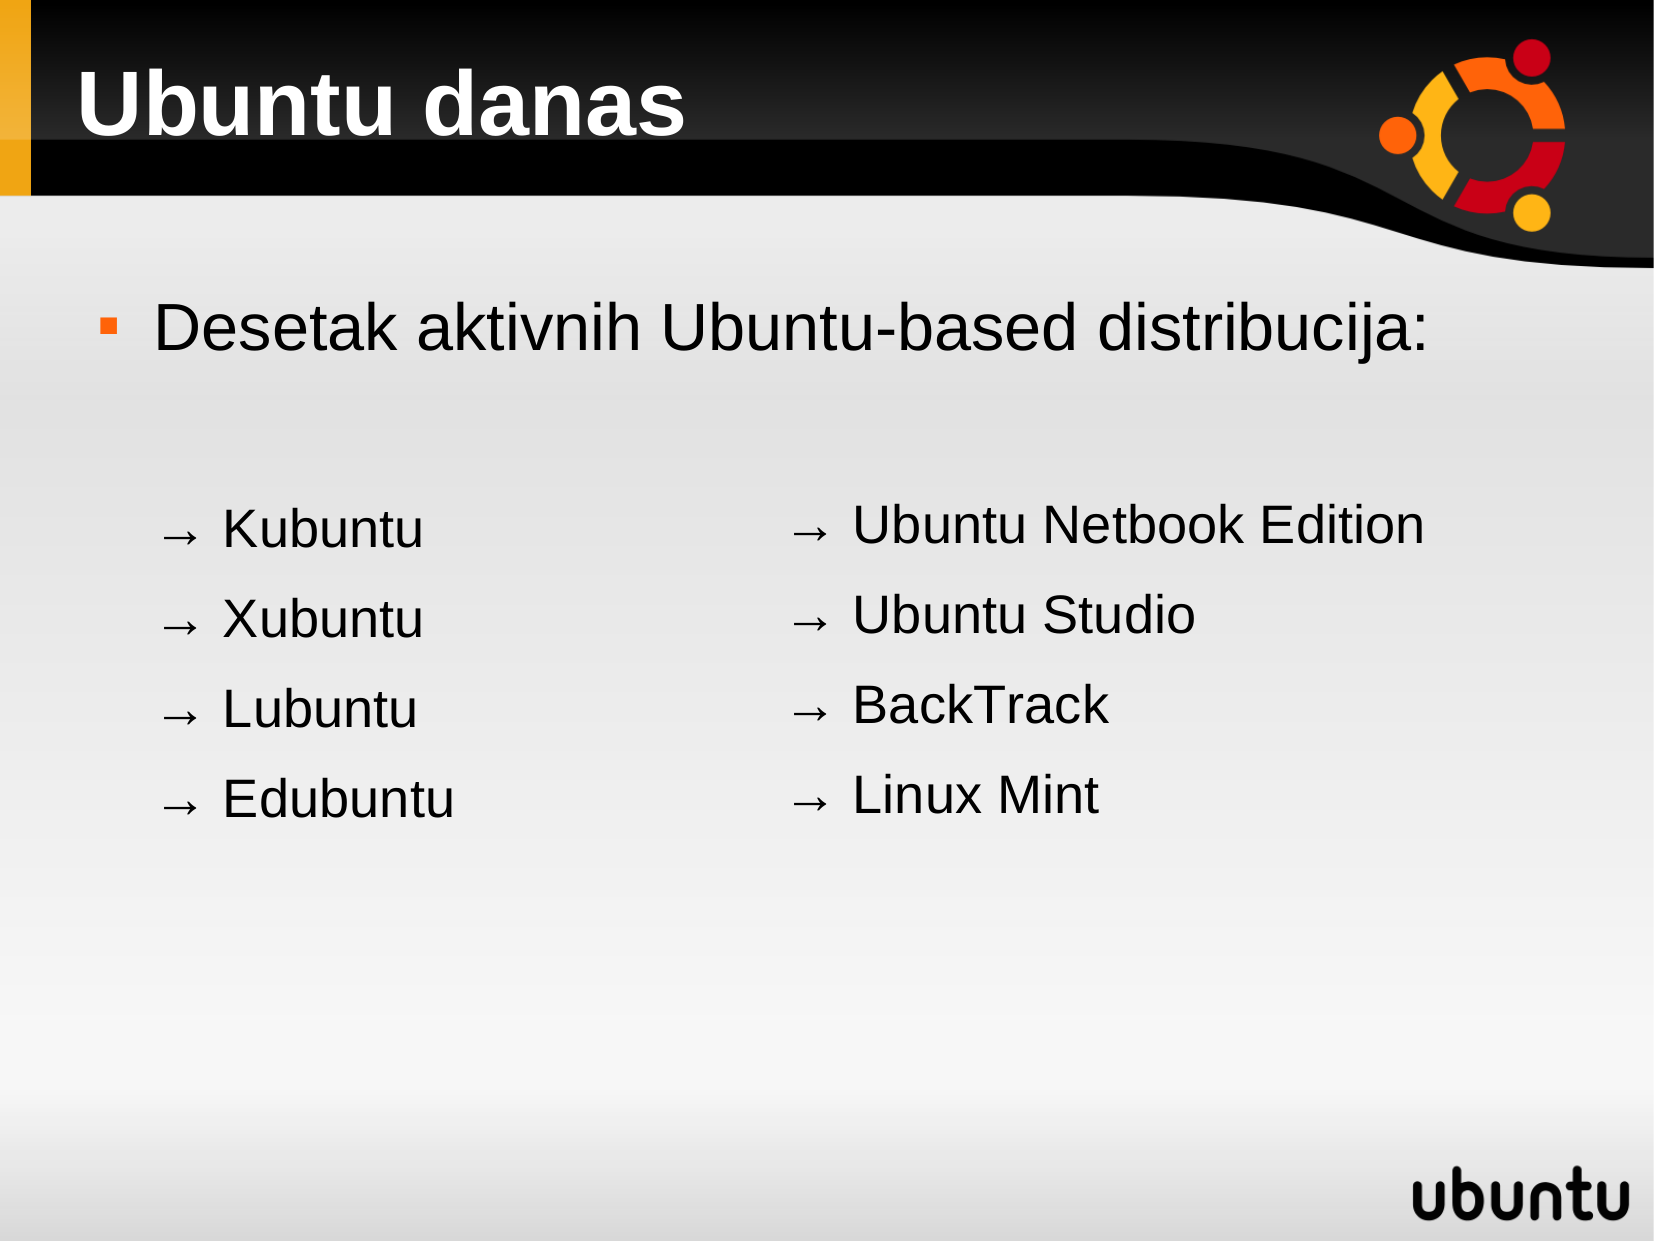

# Ubuntu danas
Desetak aktivnih Ubuntu-based distribucija:
→ Kubuntu
→ Xubuntu
→ Lubuntu
→ Edubuntu
→ Ubuntu Netbook Edition
→ Ubuntu Studio
→ BackTrack
→ Linux Mint